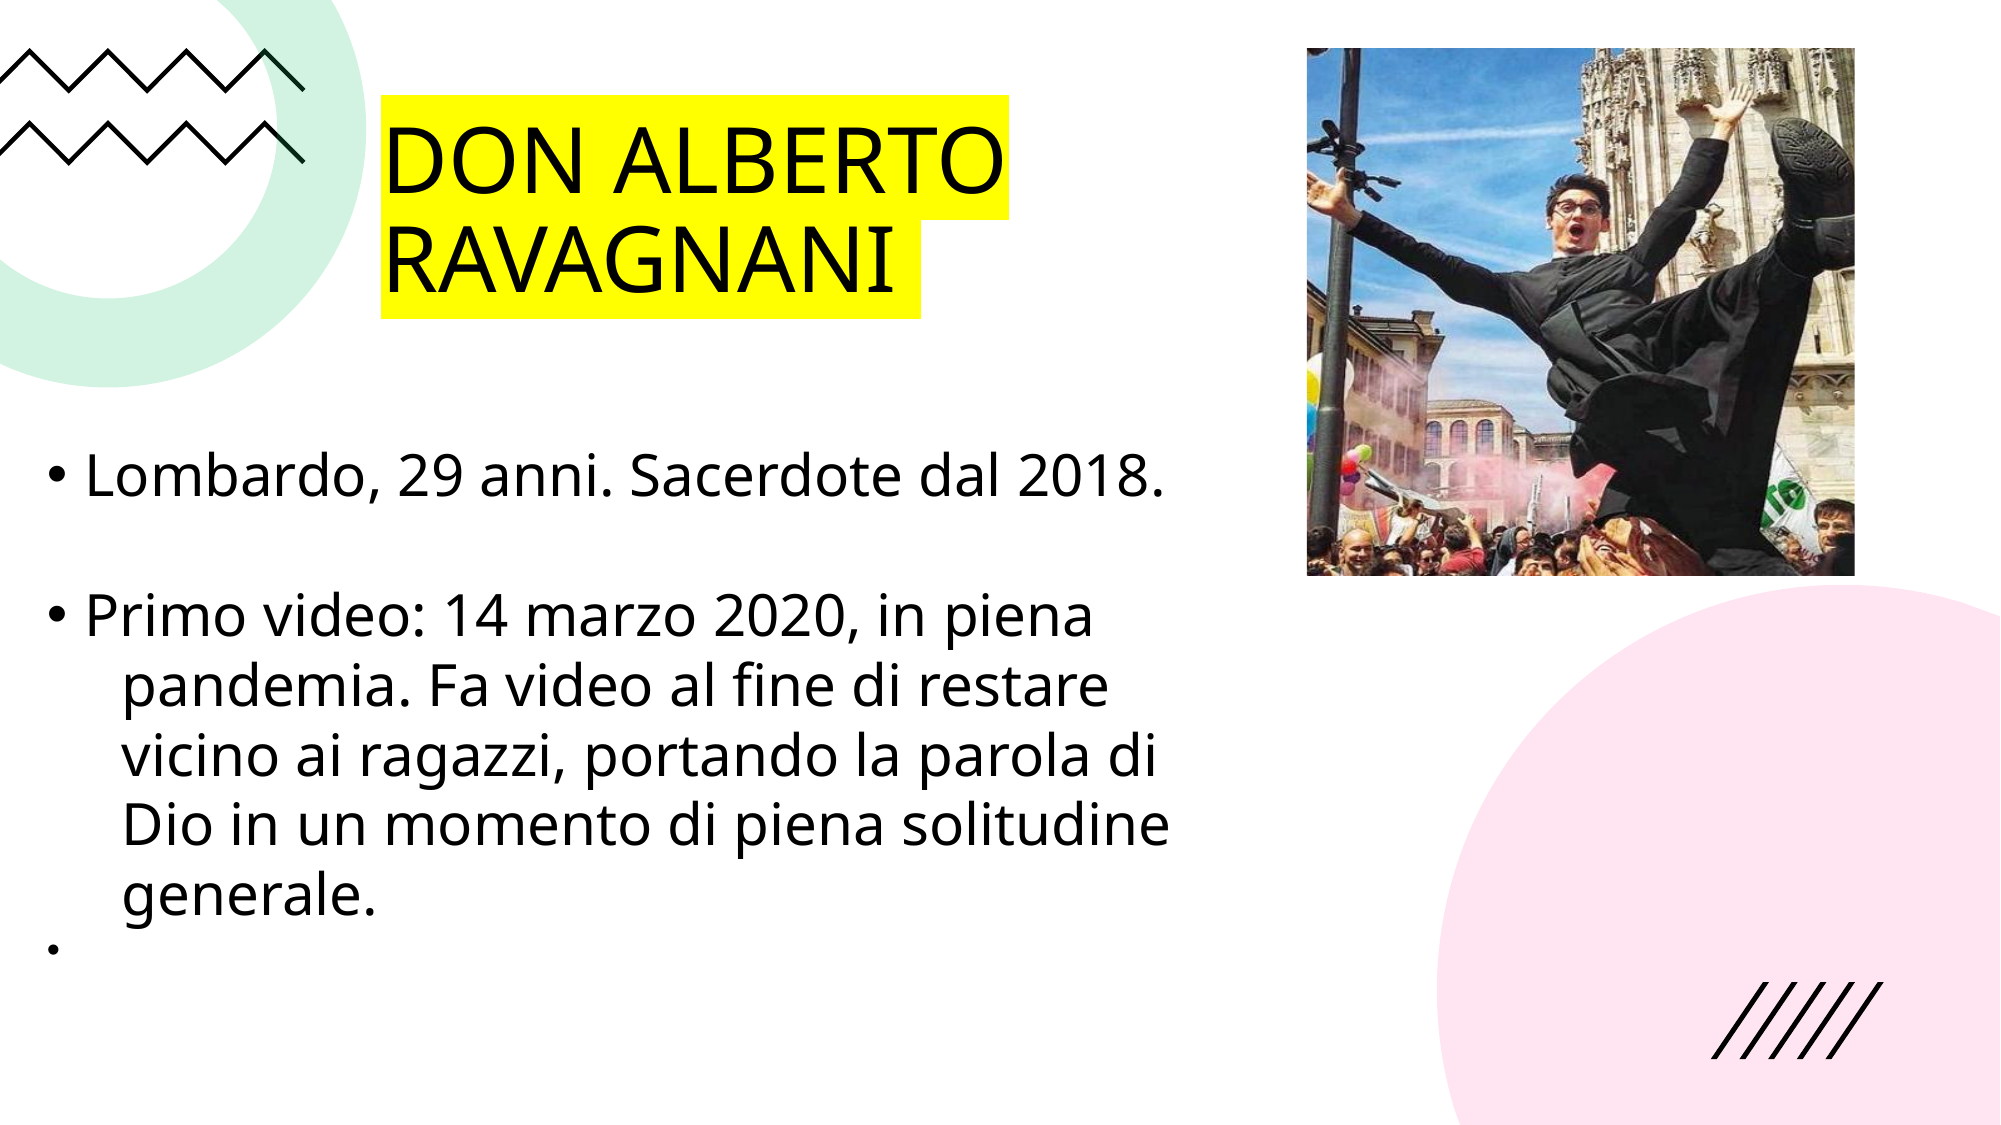

# DON ALBERTO RAVAGNANI
Lombardo, 29 anni. Sacerdote dal 2018.
Primo video: 14 marzo 2020, in piena pandemia. Fa video al fine di restare vicino ai ragazzi, portando la parola di Dio in un momento di piena solitudine generale.